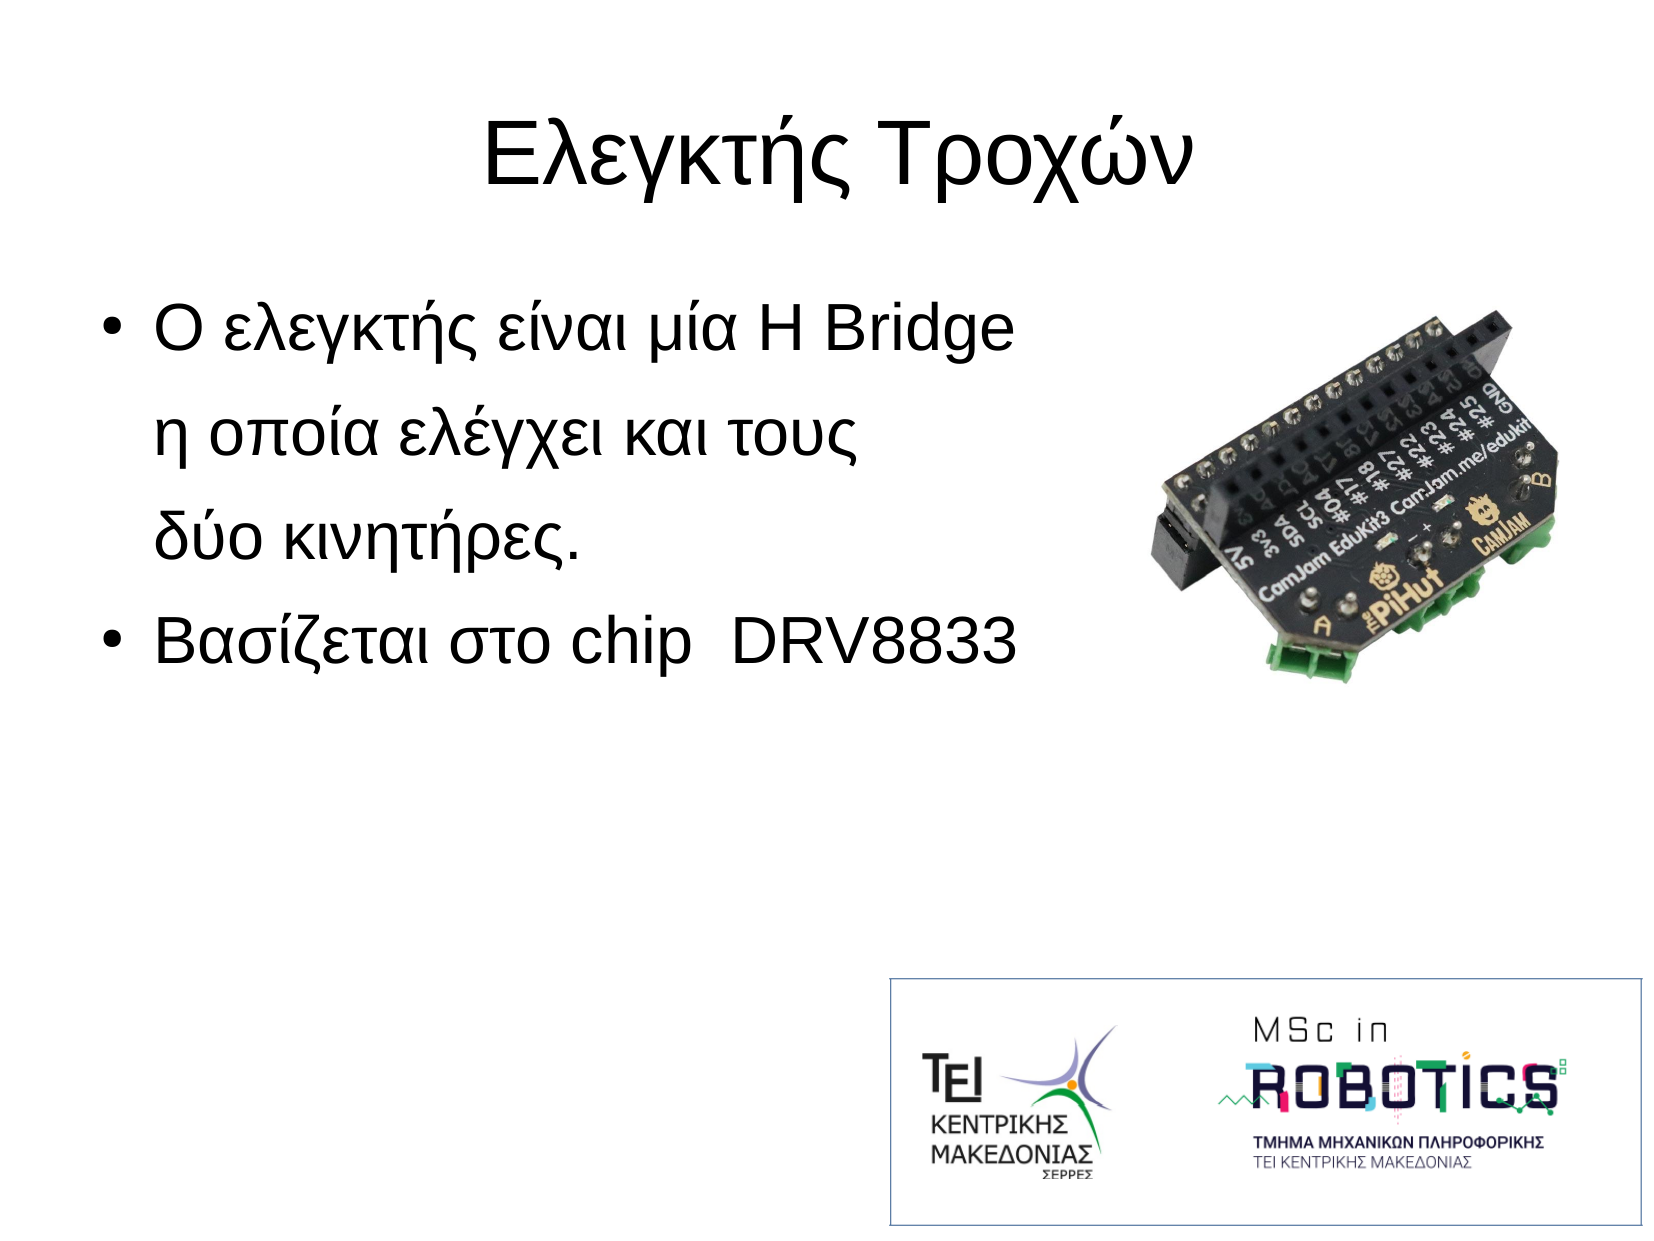

# Ελεγκτής Τροχών
Ο ελεγκτής είναι μία H Bridge
η οποία ελέγχει και τους
δύο κινητήρες.
Βασίζεται στο chip DRV8833